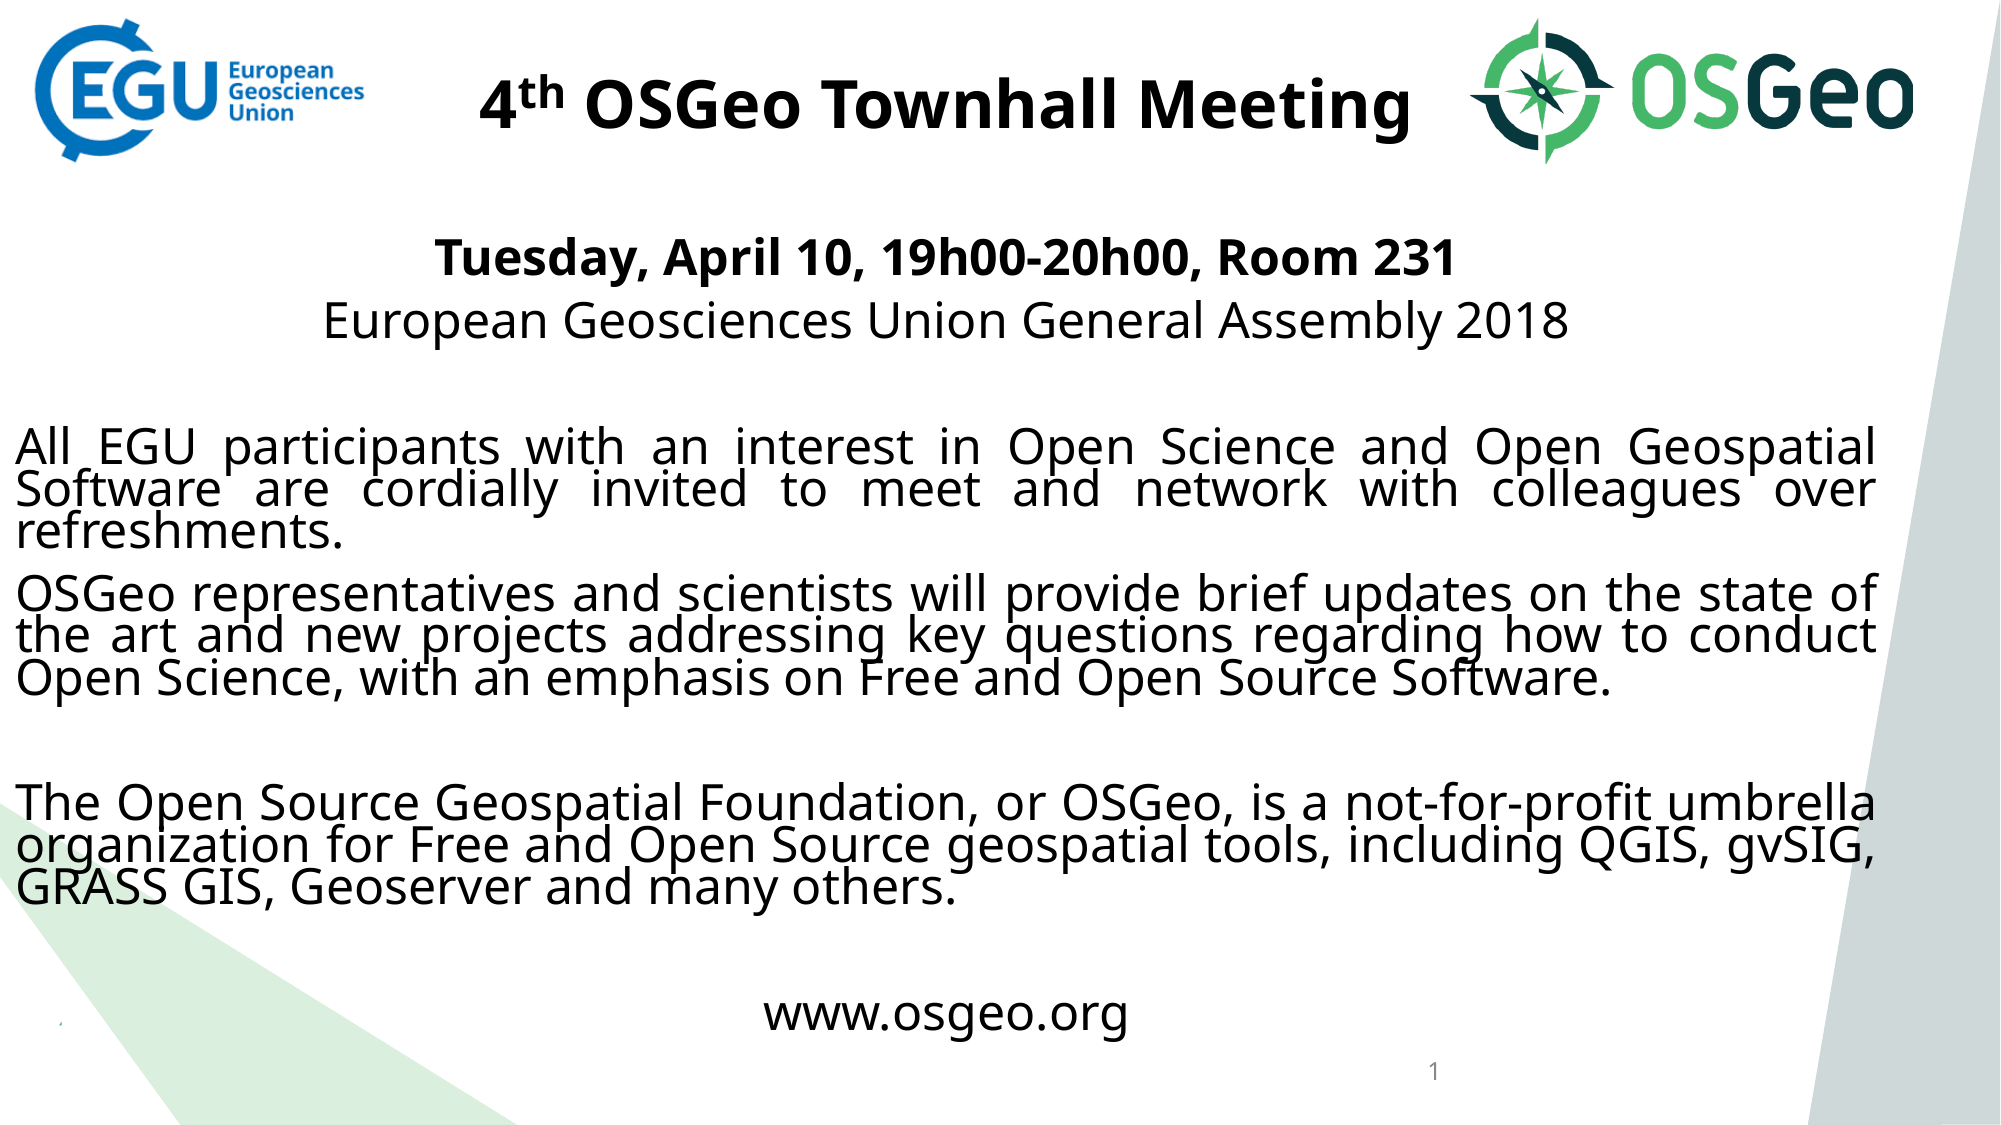

# 4th OSGeo Townhall Meeting
Tuesday, April 10, 19h00-20h00, Room 231
European Geosciences Union General Assembly 2018
All EGU participants with an interest in Open Science and Open Geospatial Software are cordially invited to meet and network with colleagues over refreshments.
OSGeo representatives and scientists will provide brief updates on the state of the art and new projects addressing key questions regarding how to conduct Open Science, with an emphasis on Free and Open Source Software.
The Open Source Geospatial Foundation, or OSGeo, is a not-for-profit umbrella organization for Free and Open Source geospatial tools, including QGIS, gvSIG, GRASS GIS, Geoserver and many others.
www.osgeo.org